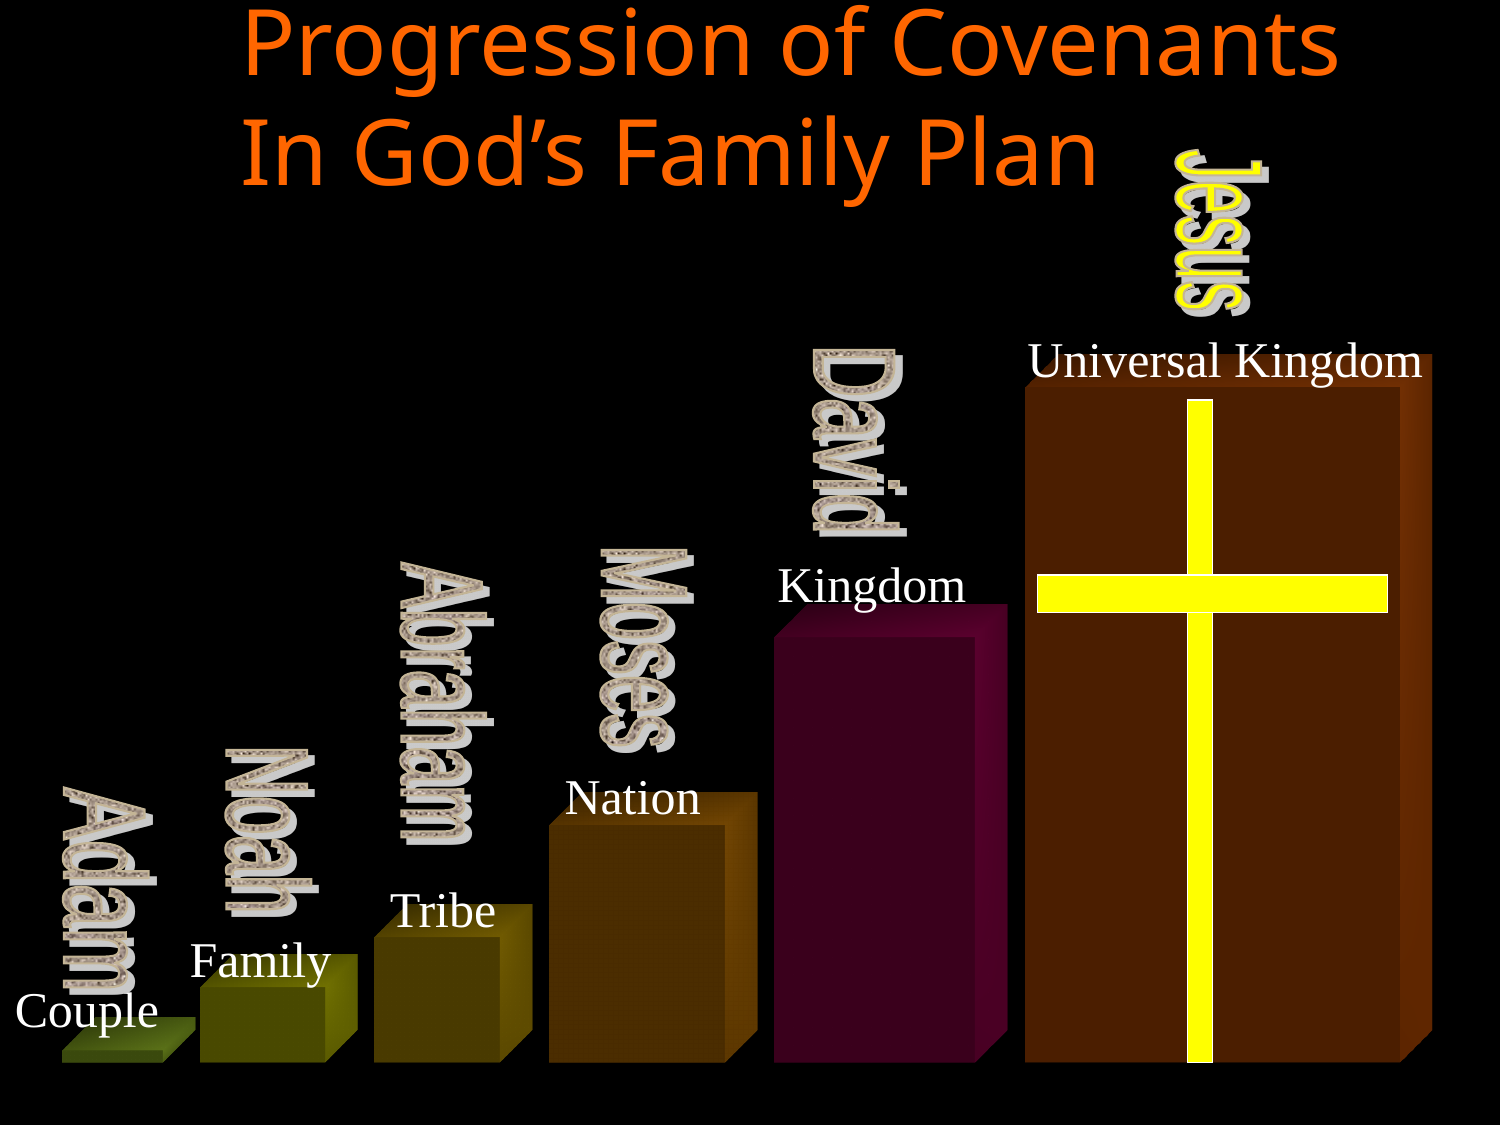

# Progression of Covenants In God’s Family Plan
Jesus
Universal Kingdom
David
Kingdom
Moses
Abraham
Nation
Noah
Adam
Tribe
Family
Couple